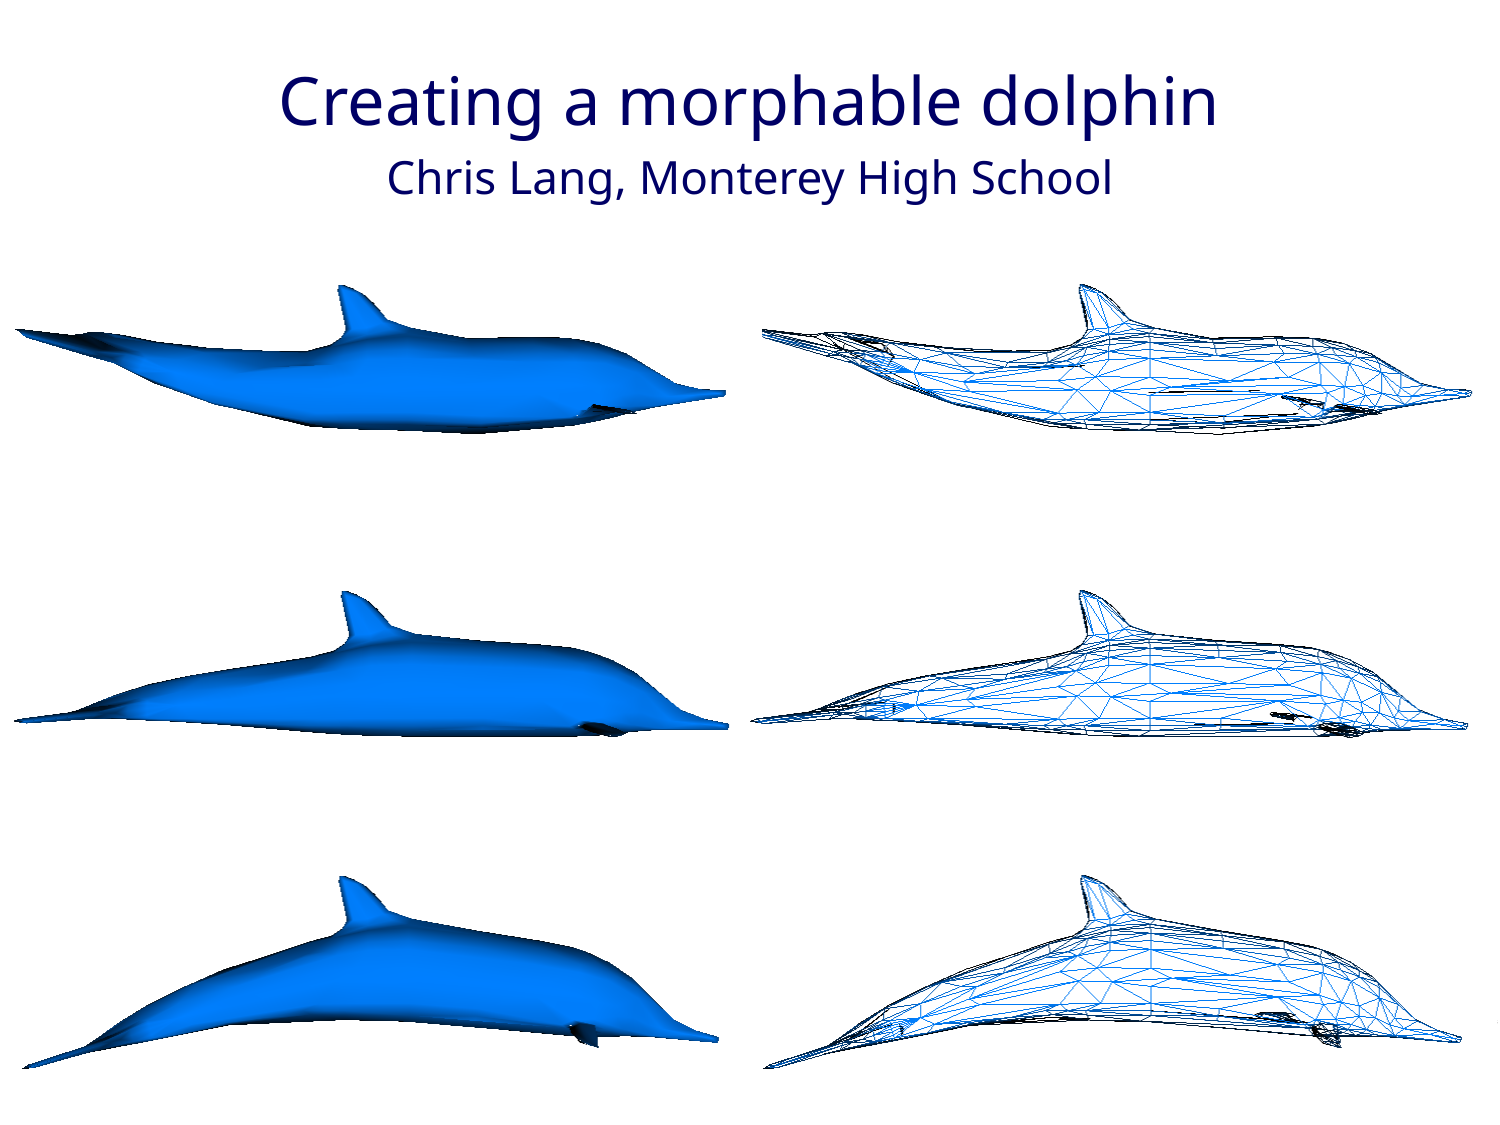

# Creating a morphable dolphin Chris Lang, Monterey High School